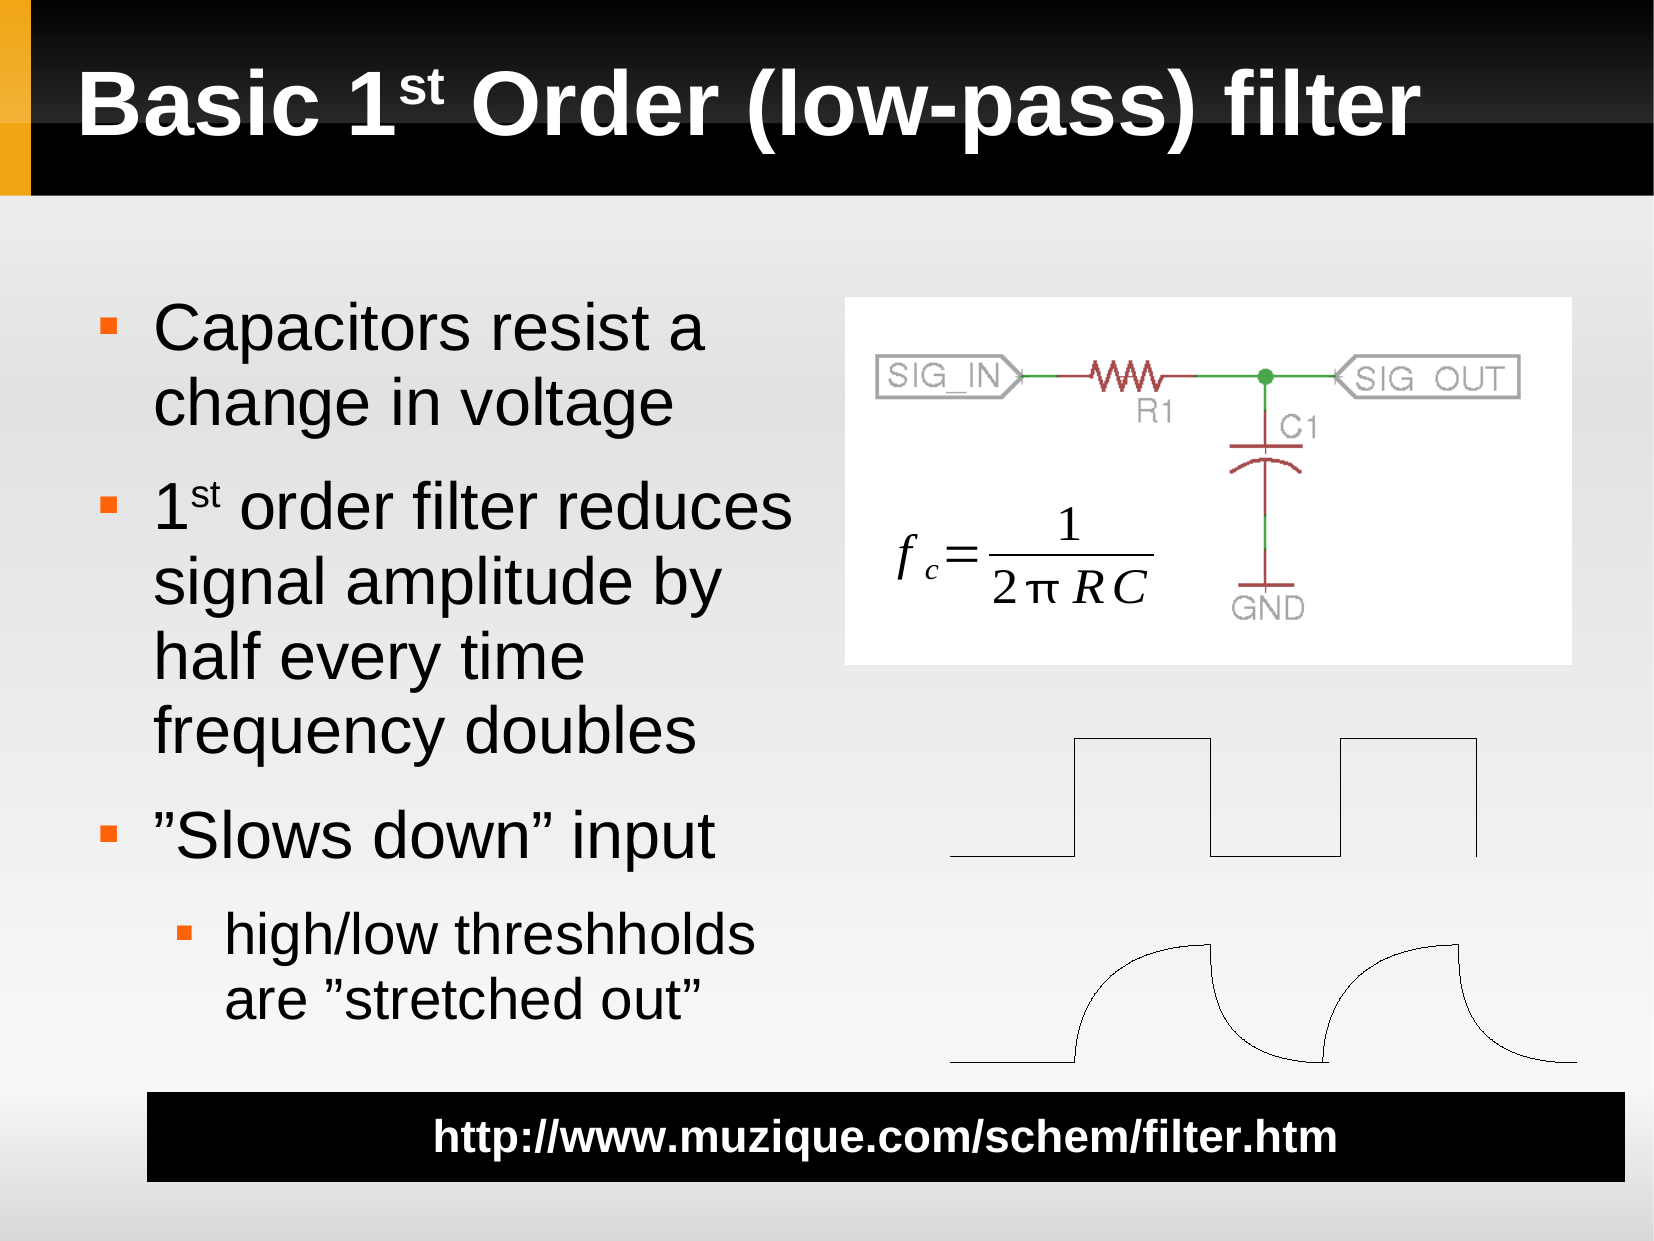

# Basic 1st Order (low-pass) filter
Capacitors resist a change in voltage
1st order filter reduces signal amplitude by half every time frequency doubles
”Slows down” input
high/low threshholds are ”stretched out”
http://www.muzique.com/schem/filter.htm